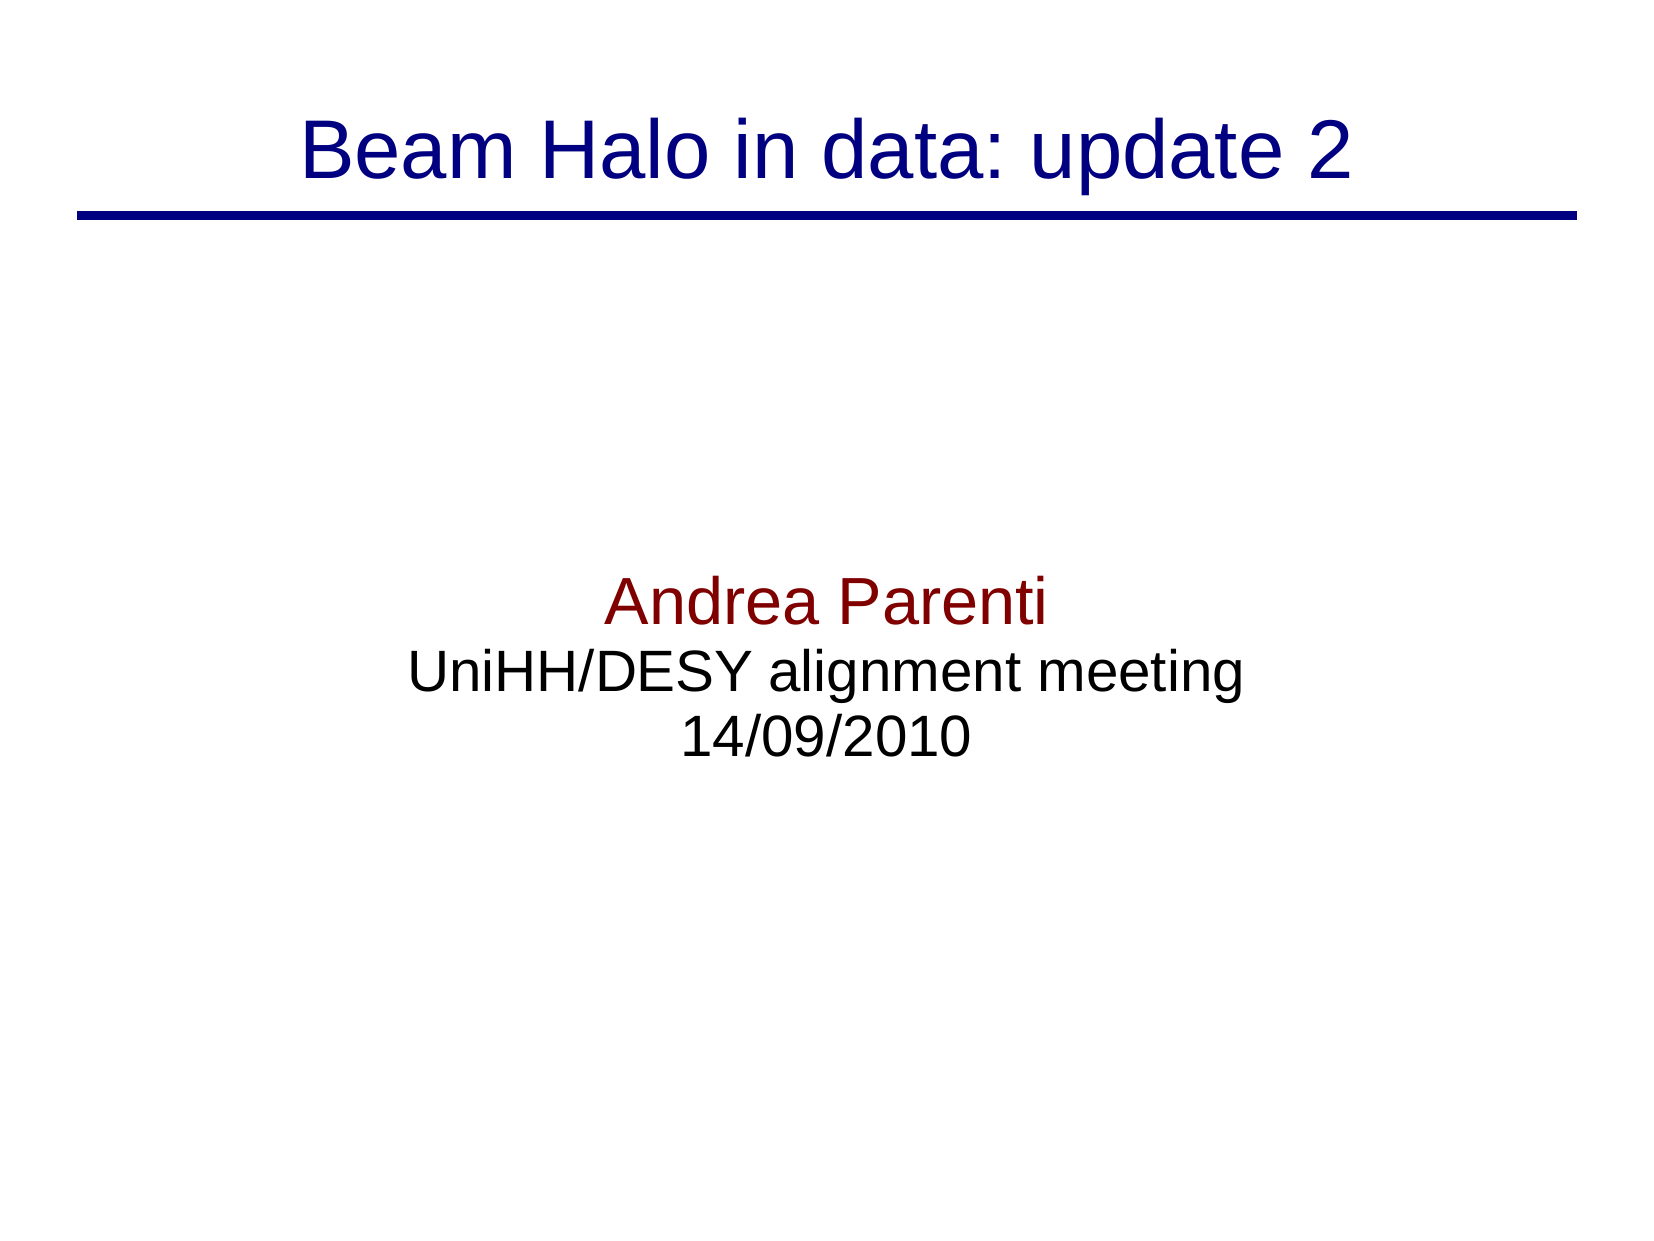

# Beam Halo in data: update 2
Andrea Parenti
UniHH/DESY alignment meeting
14/09/2010